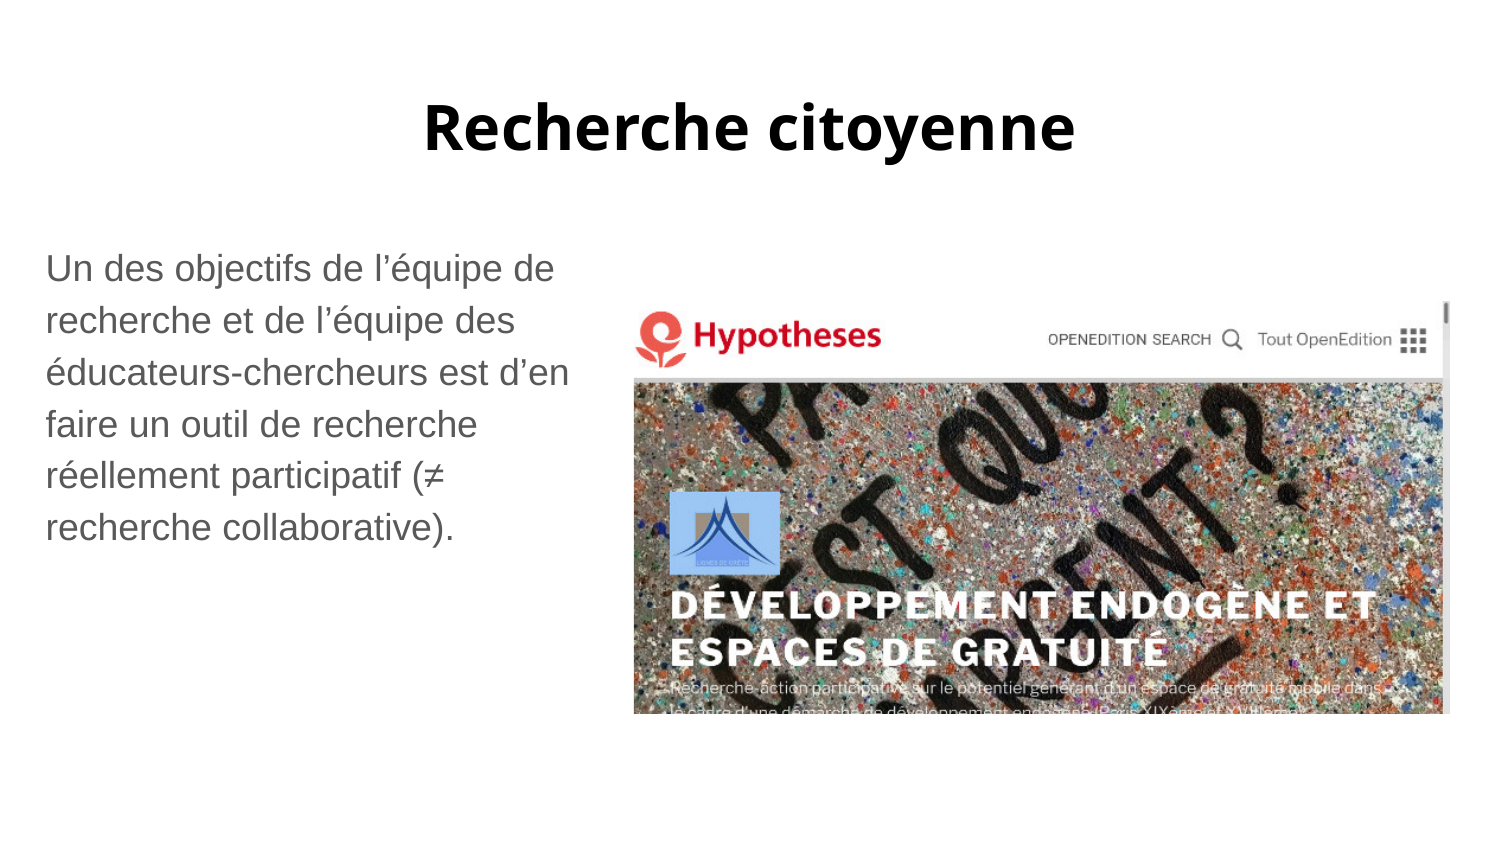

# Recherche citoyenne
Un des objectifs de l’équipe de recherche et de l’équipe des éducateurs-chercheurs est d’en faire un outil de recherche réellement participatif (≠ recherche collaborative).